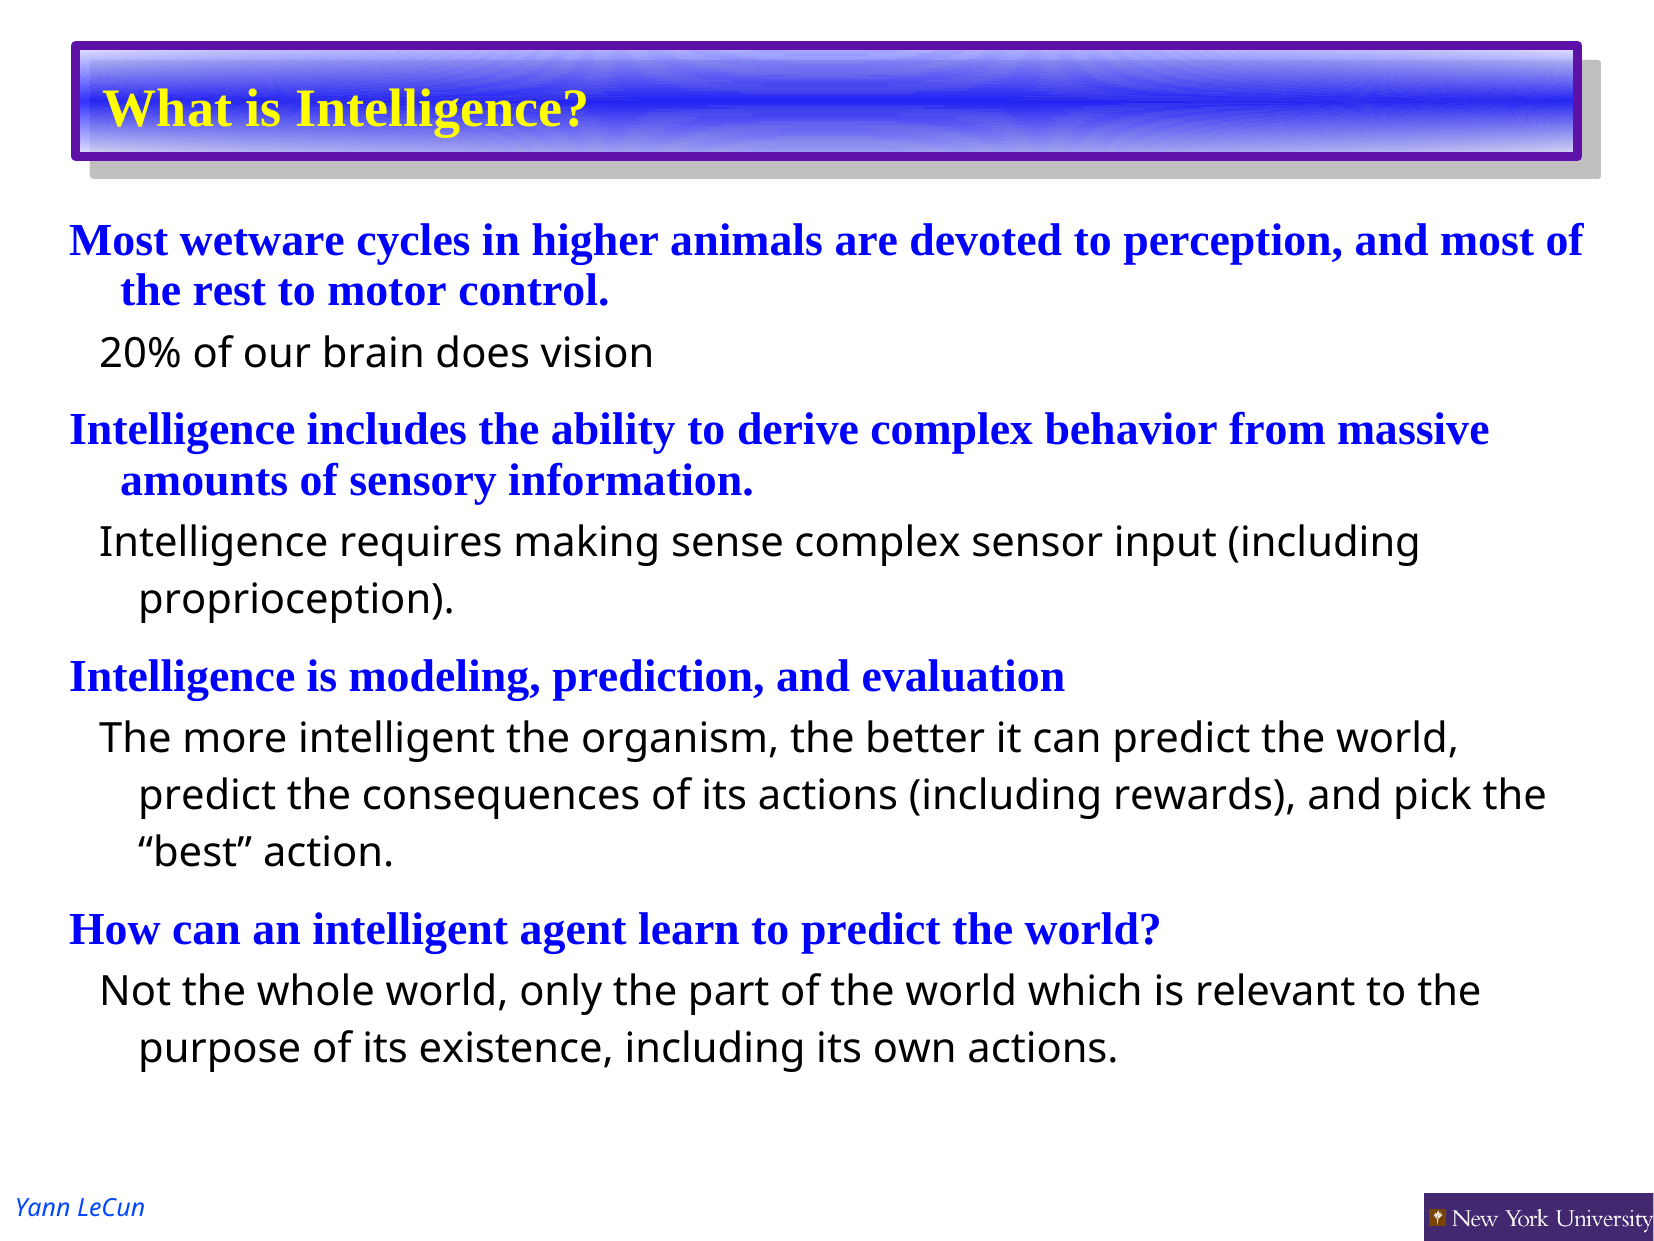

# What is Intelligence?
Most wetware cycles in higher animals are devoted to perception, and most of the rest to motor control.
20% of our brain does vision
Intelligence includes the ability to derive complex behavior from massive amounts of sensory information.
Intelligence requires making sense complex sensor input (including proprioception).
Intelligence is modeling, prediction, and evaluation
The more intelligent the organism, the better it can predict the world, predict the consequences of its actions (including rewards), and pick the “best” action.
How can an intelligent agent learn to predict the world?
Not the whole world, only the part of the world which is relevant to the purpose of its existence, including its own actions.